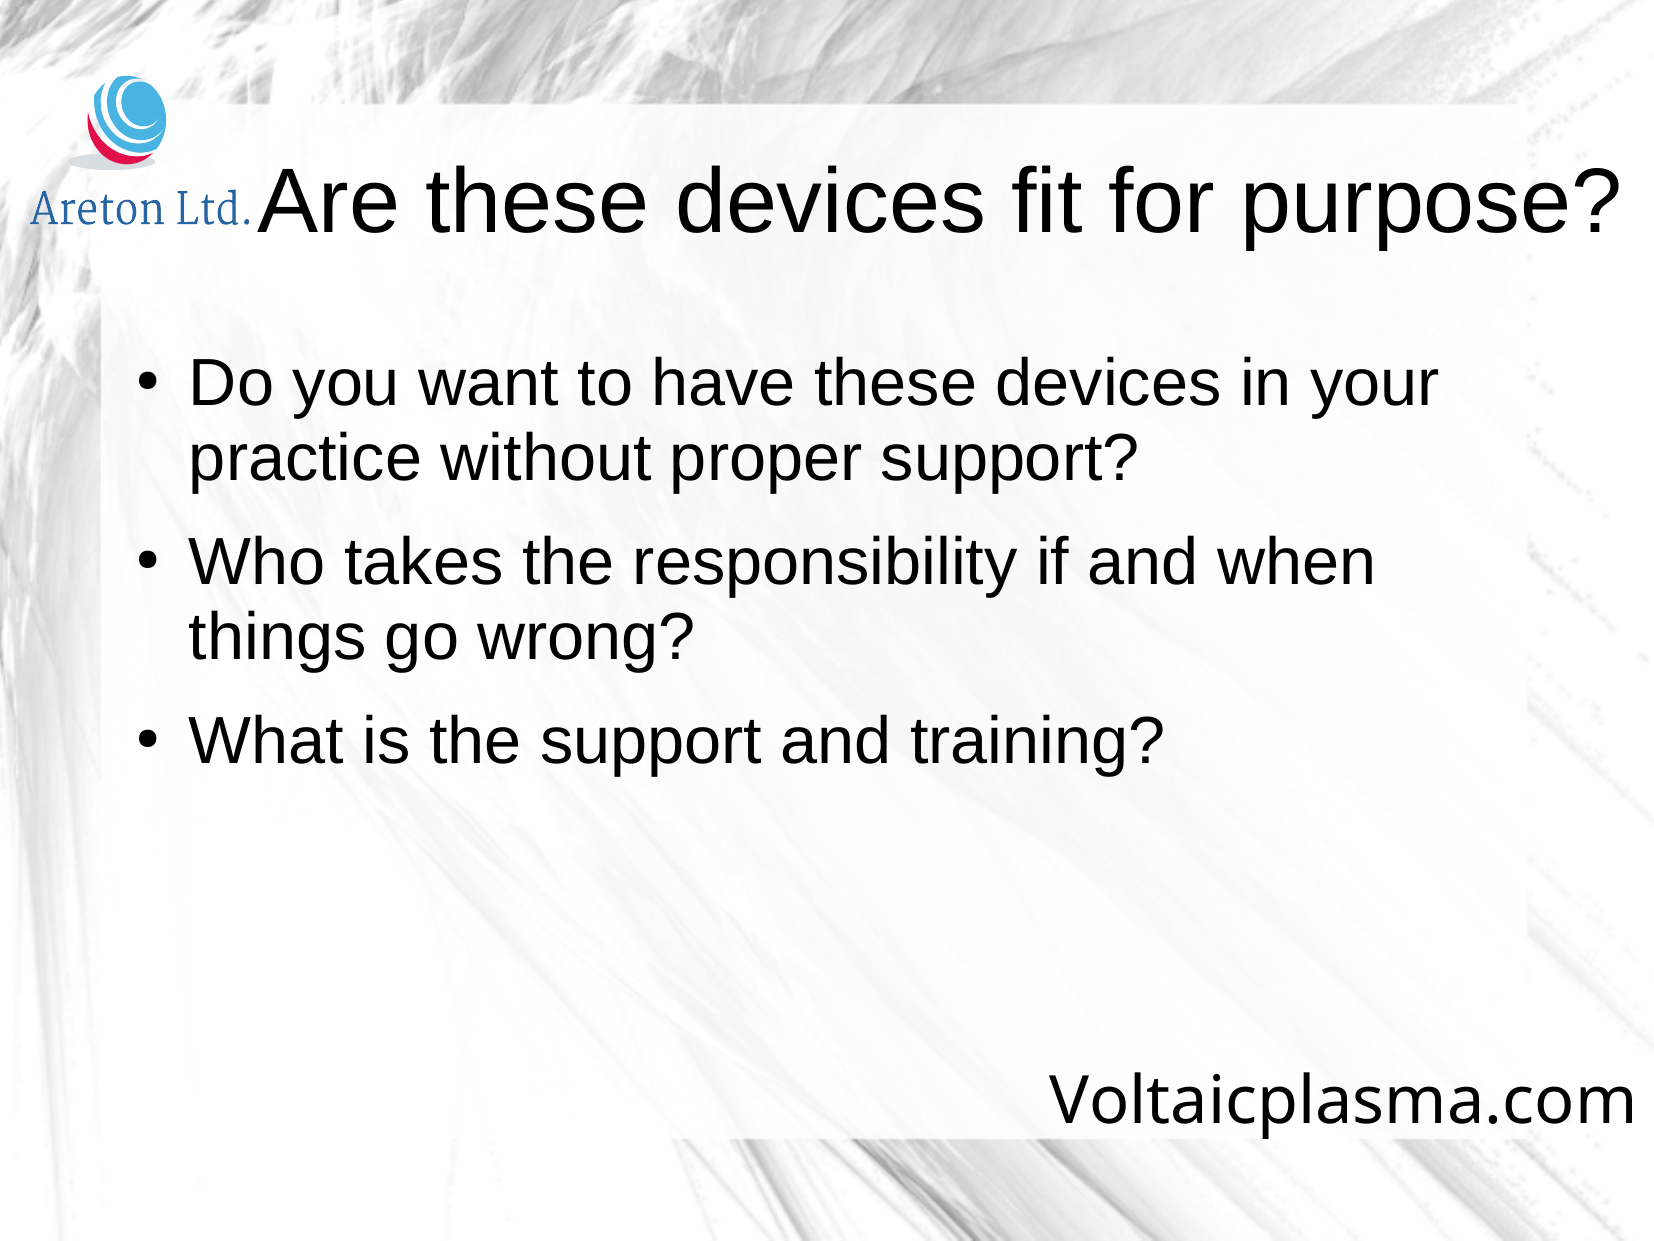

# Are these devices fit for purpose?
Do you want to have these devices in your practice without proper support?
Who takes the responsibility if and when things go wrong?
What is the support and training?
Voltaicplasma.com